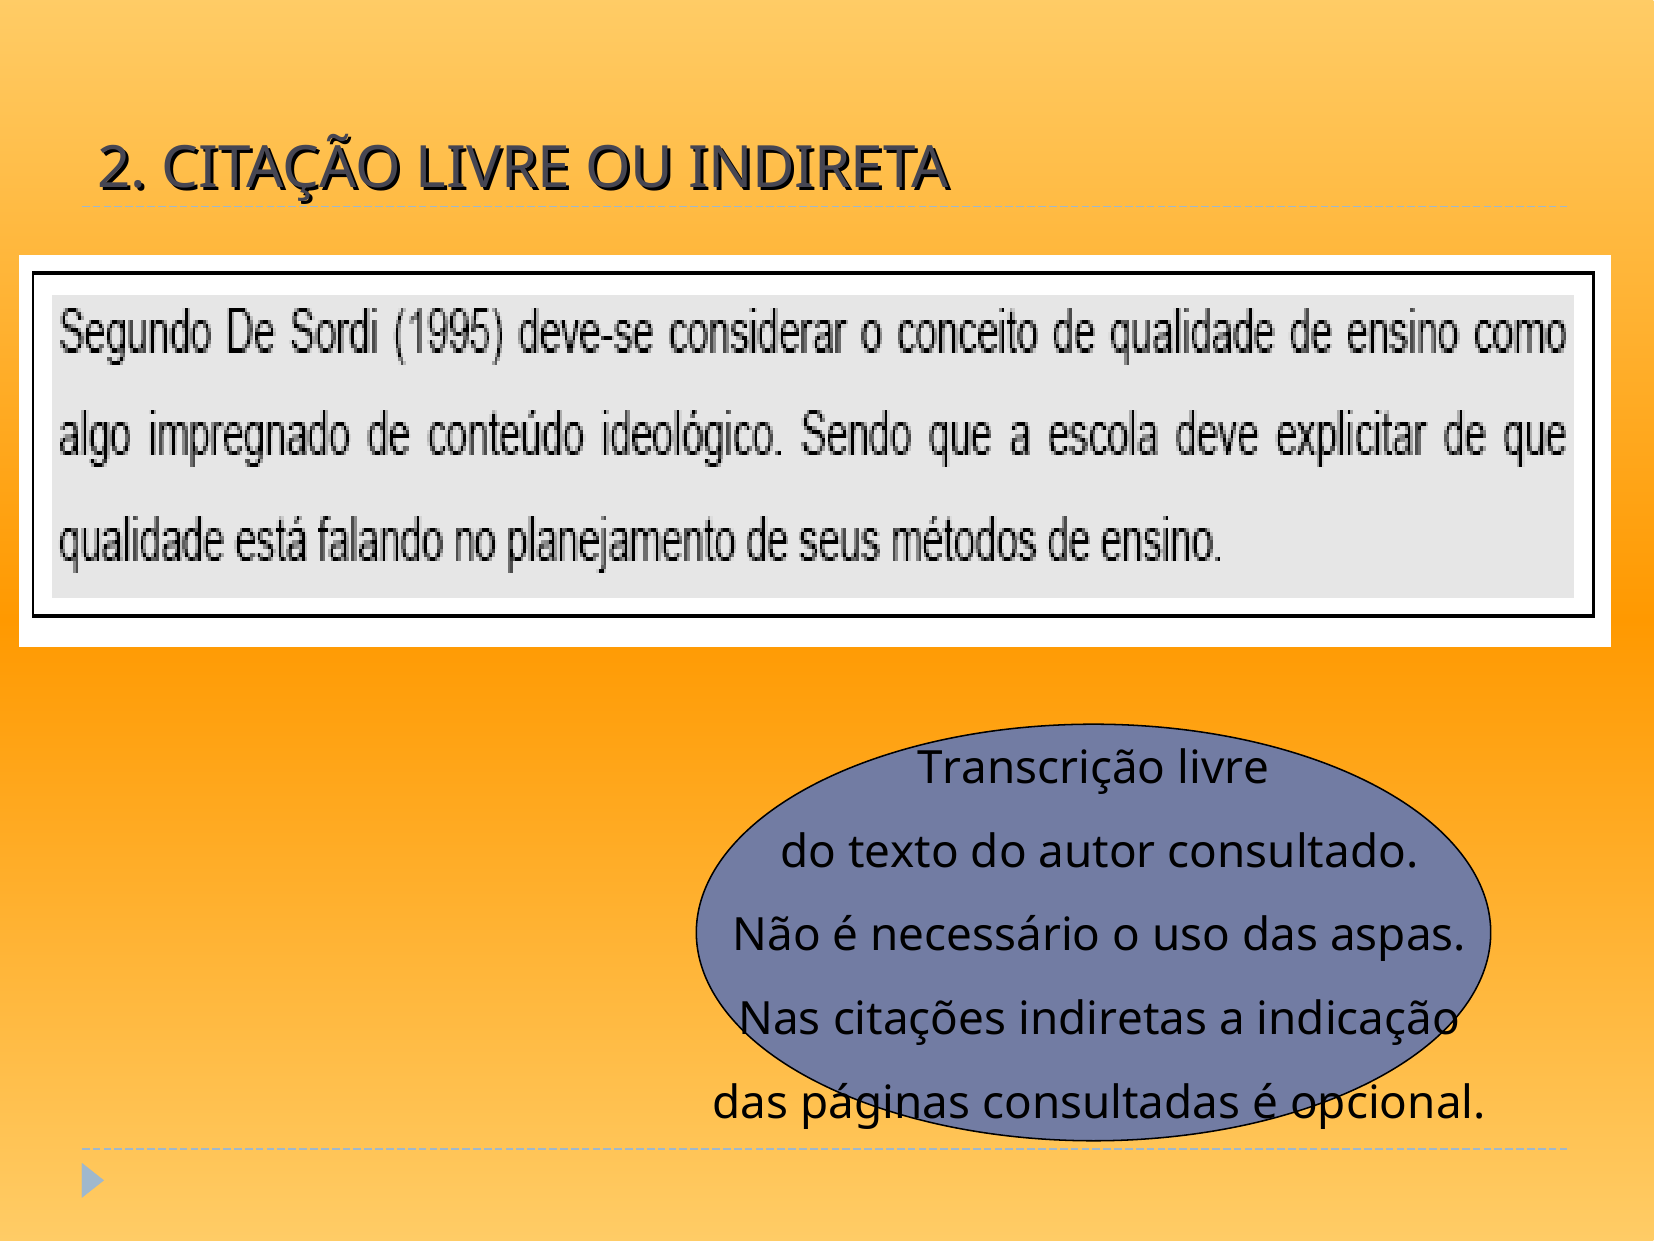

# 2. CITAÇÃO LIVRE OU INDIRETA
Transcrição livre
 do texto do autor consultado.
 Não é necessário o uso das aspas.
 Nas citações indiretas a indicação
 das páginas consultadas é opcional.